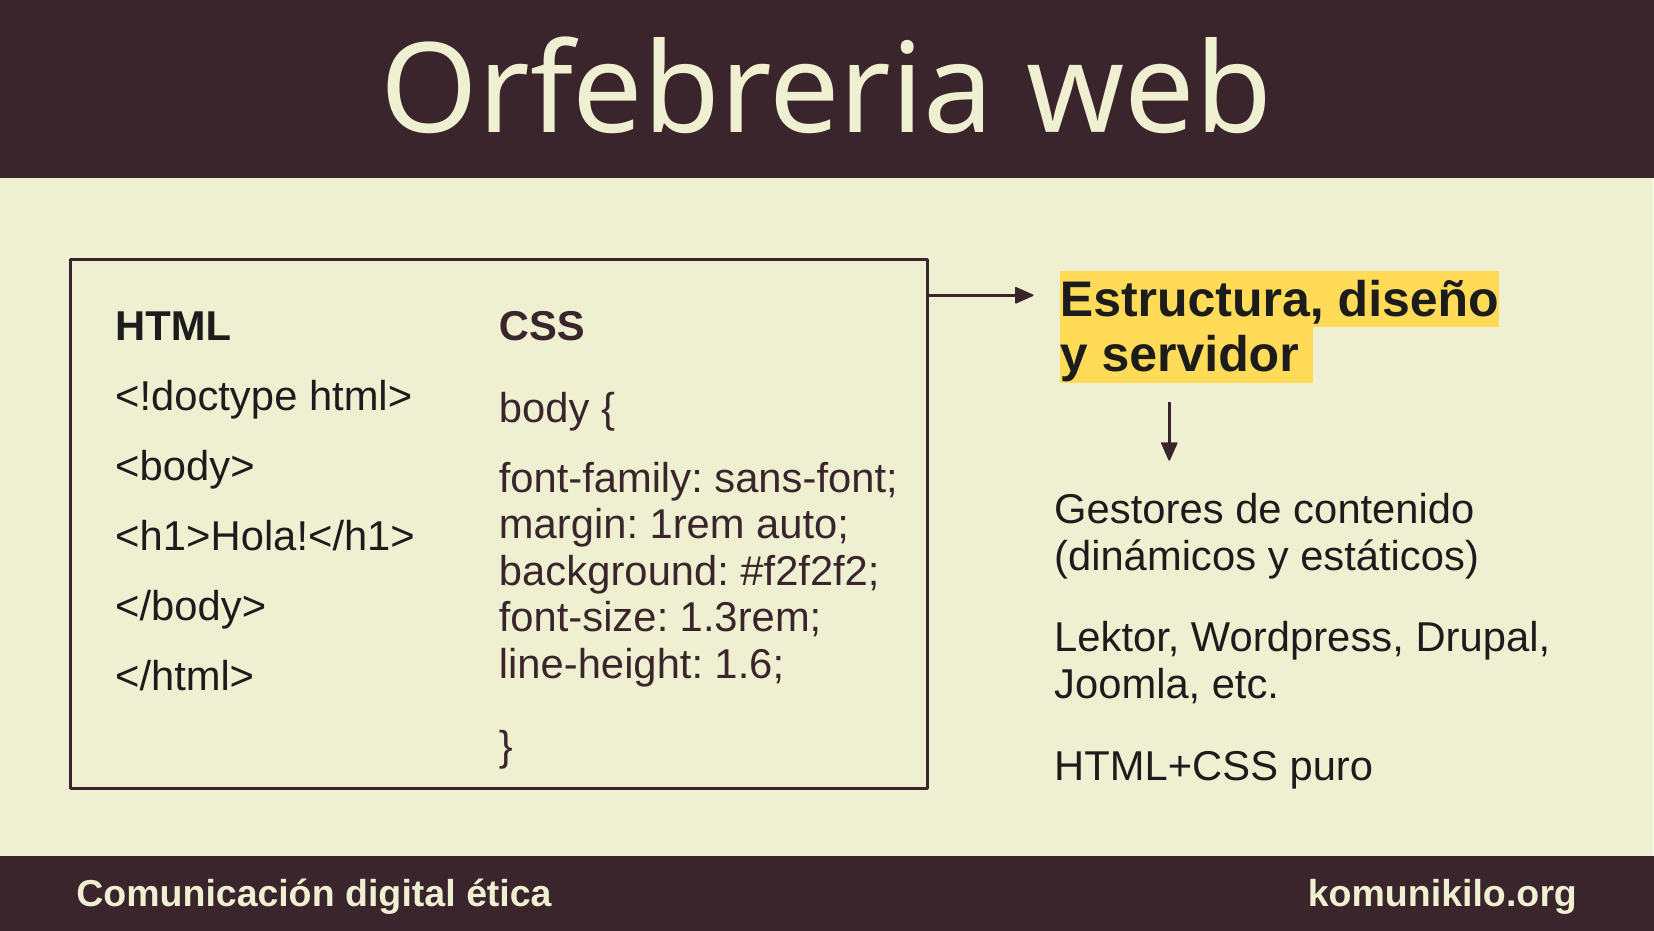

# Orfebreria web
Estructura, diseño
y servidor
HTML
<!doctype html>
<body>
<h1>Hola!</h1>
</body>
</html>
CSS
body {
font-family: sans-font; margin: 1rem auto; background: #f2f2f2; font-size: 1.3rem; line-height: 1.6;
}
Gestores de contenido (dinámicos y estáticos)
Lektor, Wordpress, Drupal, Joomla, etc.
HTML+CSS puro
Comunicación digital ética komunikilo.org